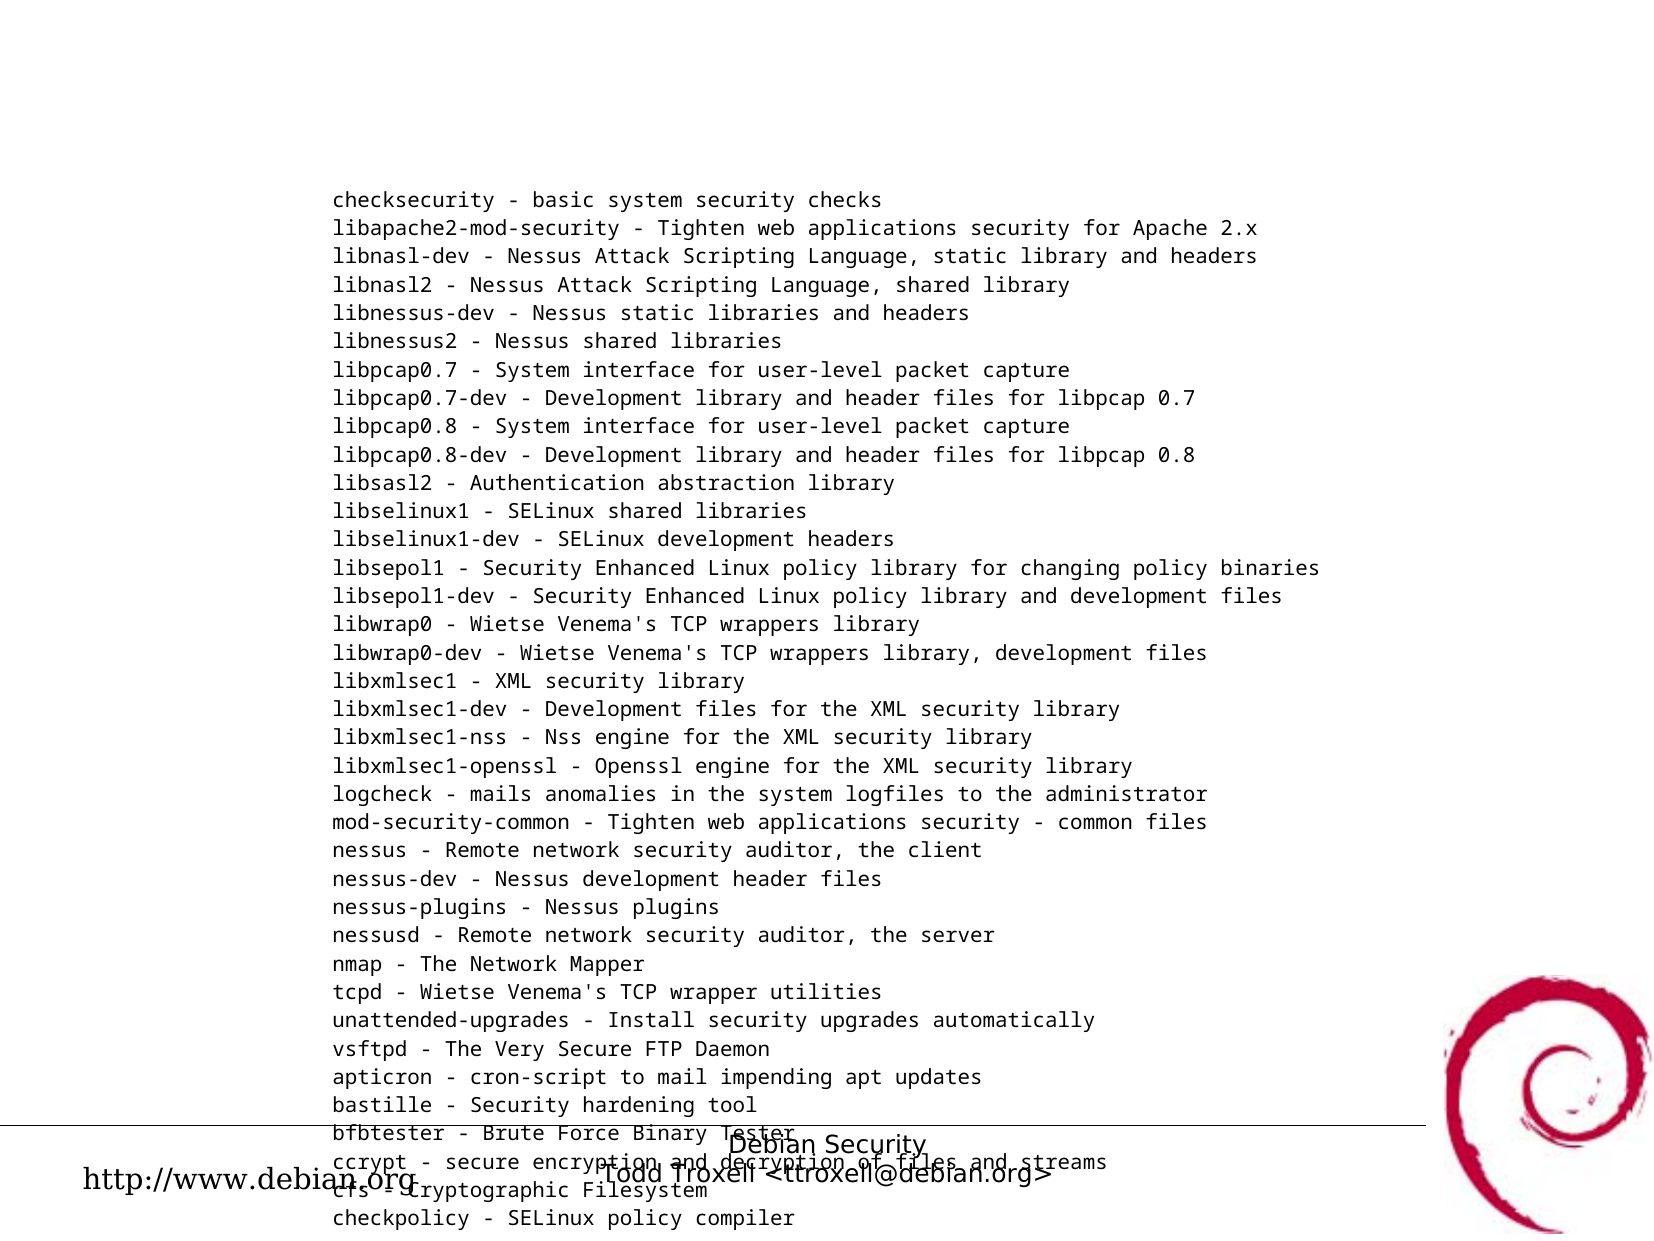

checksecurity - basic system security checks
libapache2-mod-security - Tighten web applications security for Apache 2.x
libnasl-dev - Nessus Attack Scripting Language, static library and headers
libnasl2 - Nessus Attack Scripting Language, shared library
libnessus-dev - Nessus static libraries and headers
libnessus2 - Nessus shared libraries
libpcap0.7 - System interface for user-level packet capture
libpcap0.7-dev - Development library and header files for libpcap 0.7
libpcap0.8 - System interface for user-level packet capture
libpcap0.8-dev - Development library and header files for libpcap 0.8
libsasl2 - Authentication abstraction library
libselinux1 - SELinux shared libraries
libselinux1-dev - SELinux development headers
libsepol1 - Security Enhanced Linux policy library for changing policy binaries
libsepol1-dev - Security Enhanced Linux policy library and development files
libwrap0 - Wietse Venema's TCP wrappers library
libwrap0-dev - Wietse Venema's TCP wrappers library, development files
libxmlsec1 - XML security library
libxmlsec1-dev - Development files for the XML security library
libxmlsec1-nss - Nss engine for the XML security library
libxmlsec1-openssl - Openssl engine for the XML security library
logcheck - mails anomalies in the system logfiles to the administrator
mod-security-common - Tighten web applications security - common files
nessus - Remote network security auditor, the client
nessus-dev - Nessus development header files
nessus-plugins - Nessus plugins
nessusd - Remote network security auditor, the server
nmap - The Network Mapper
tcpd - Wietse Venema's TCP wrapper utilities
unattended-upgrades - Install security upgrades automatically
vsftpd - The Very Secure FTP Daemon
apticron - cron-script to mail impending apt updates
bastille - Security hardening tool
bfbtester - Brute Force Binary Tester
ccrypt - secure encryption and decryption of files and streams
cfs - Cryptographic Filesystem
checkpolicy - SELinux policy compiler